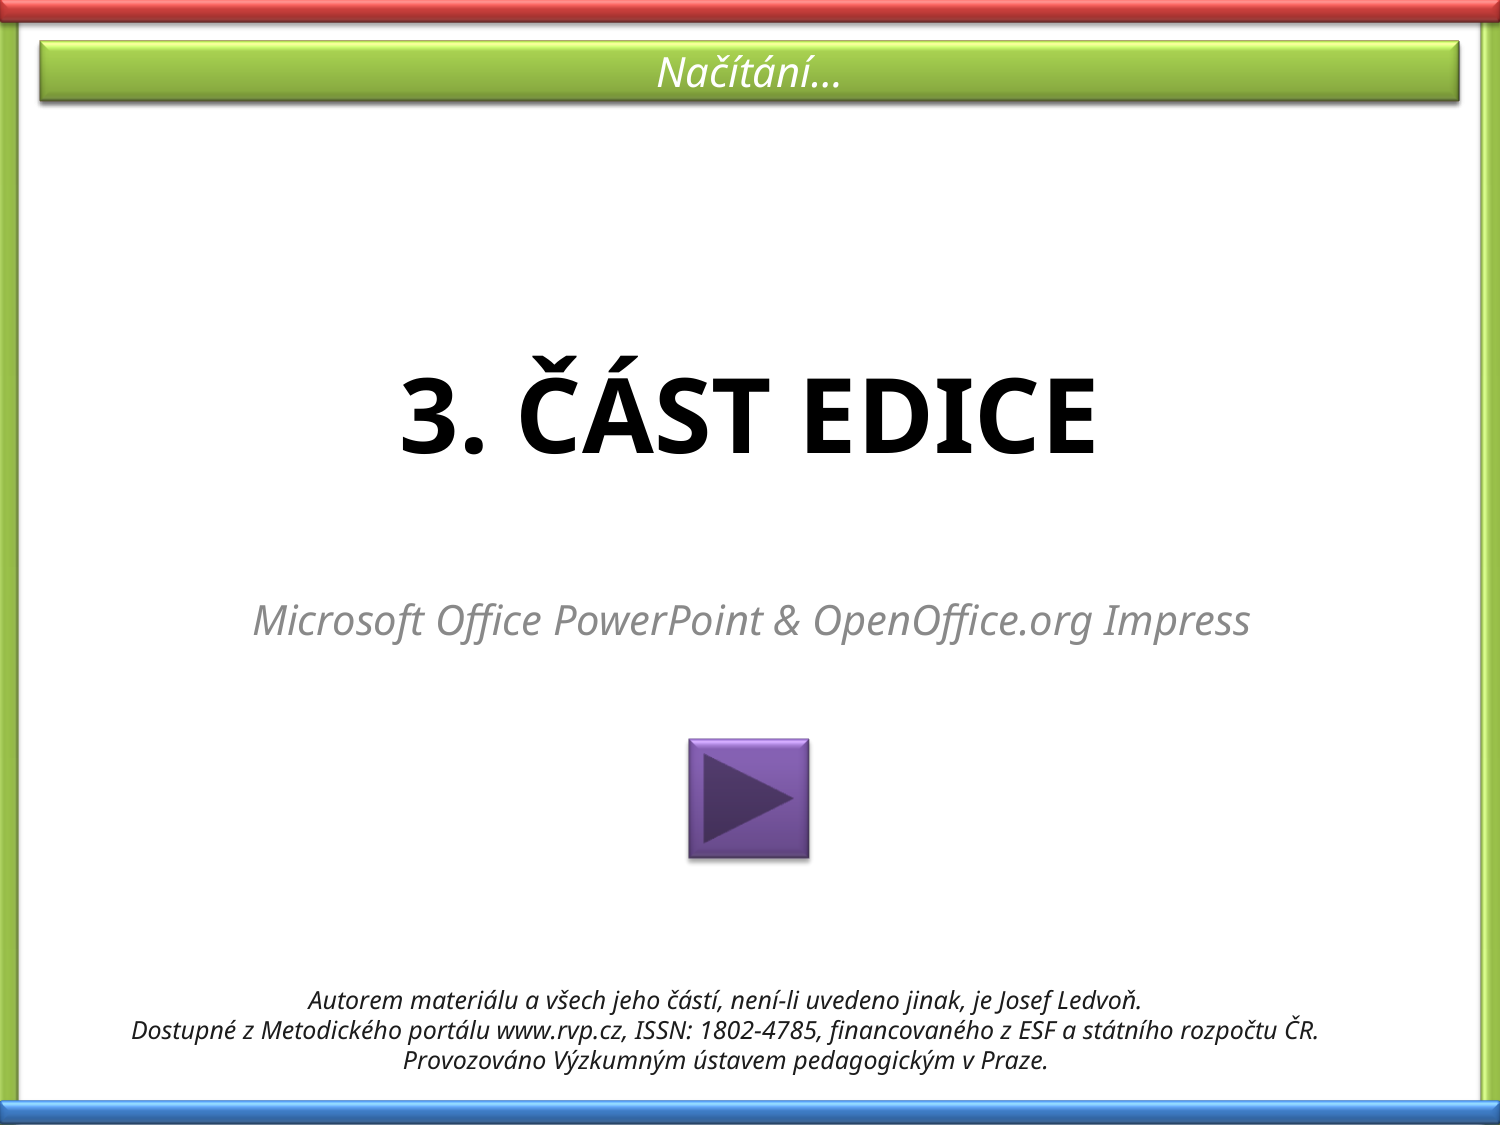

Načítání…
# 3. ČÁST EDICE
Microsoft Office PowerPoint & OpenOffice.org Impress
Autorem materiálu a všech jeho částí, není-li uvedeno jinak, je Josef Ledvoň.
Dostupné z Metodického portálu www.rvp.cz, ISSN: 1802-4785, financovaného z ESF a státního rozpočtu ČR. Provozováno Výzkumným ústavem pedagogickým v Praze.